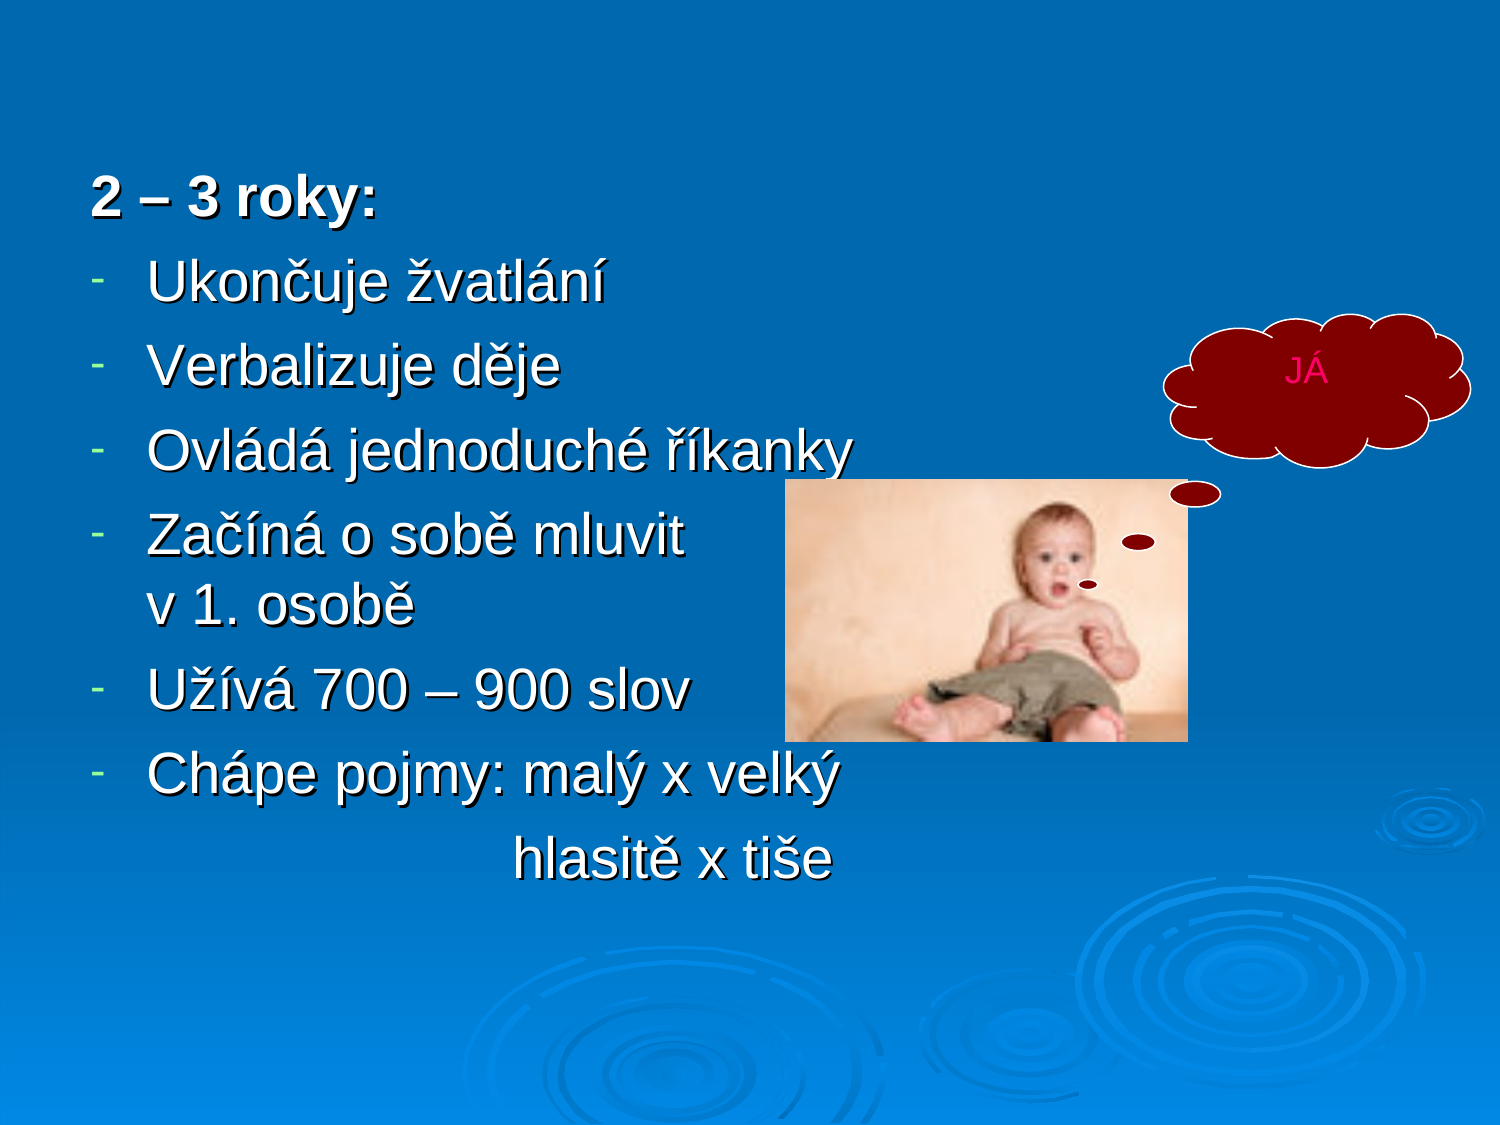

# 2 – 3 roky:
Ukončuje žvatlání
Verbalizuje děje
Ovládá jednoduché říkanky
Začíná o sobě mluvit
v 1. osobě
Užívá 700 – 900 slov
Chápe pojmy: malý x velký
 hlasitě x tiše
JÁ